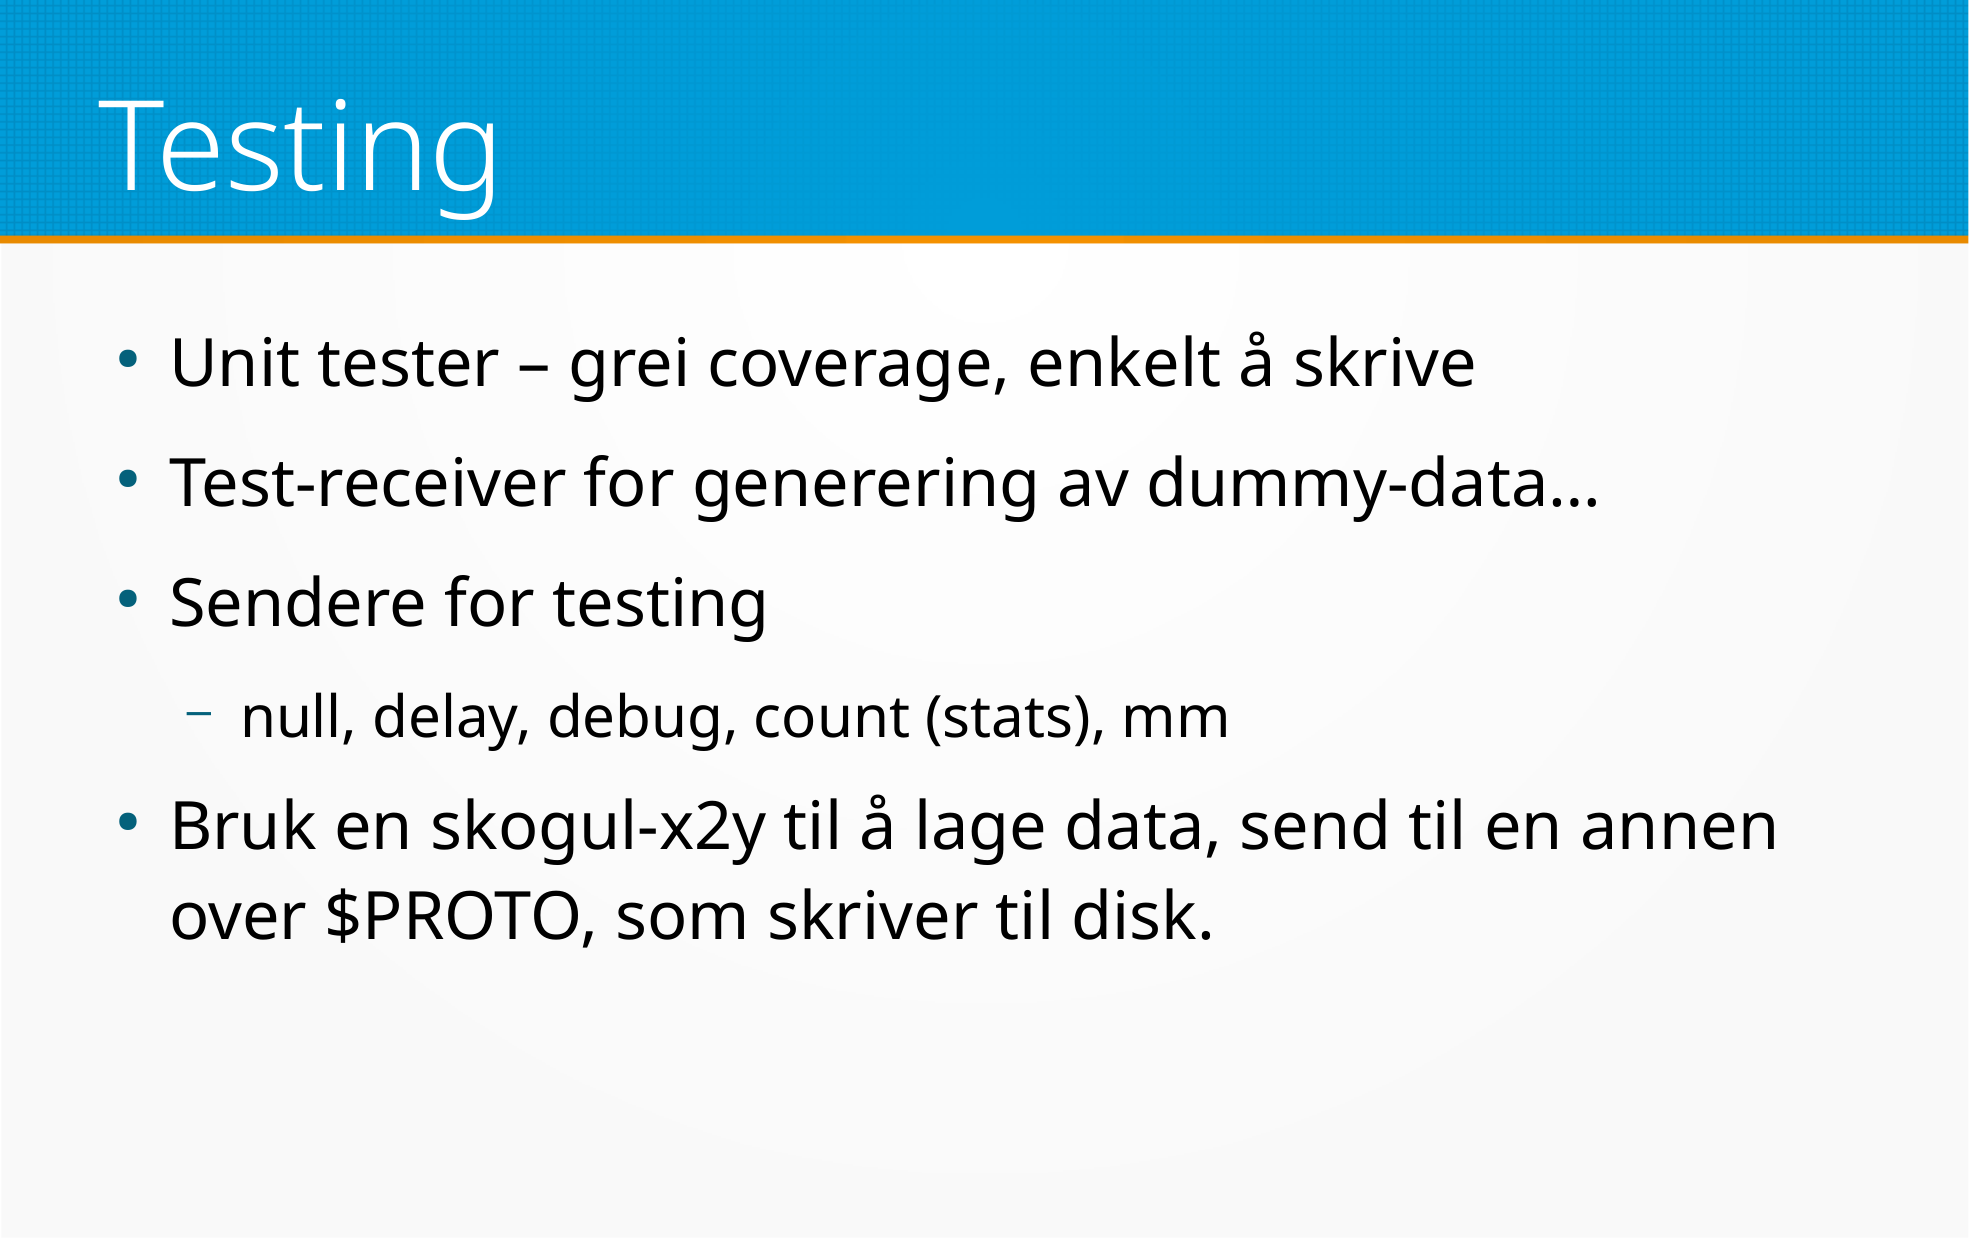

# Testing
Unit tester – grei coverage, enkelt å skrive
Test-receiver for generering av dummy-data…
Sendere for testing
null, delay, debug, count (stats), mm
Bruk en skogul-x2y til å lage data, send til en annen over $PROTO, som skriver til disk.